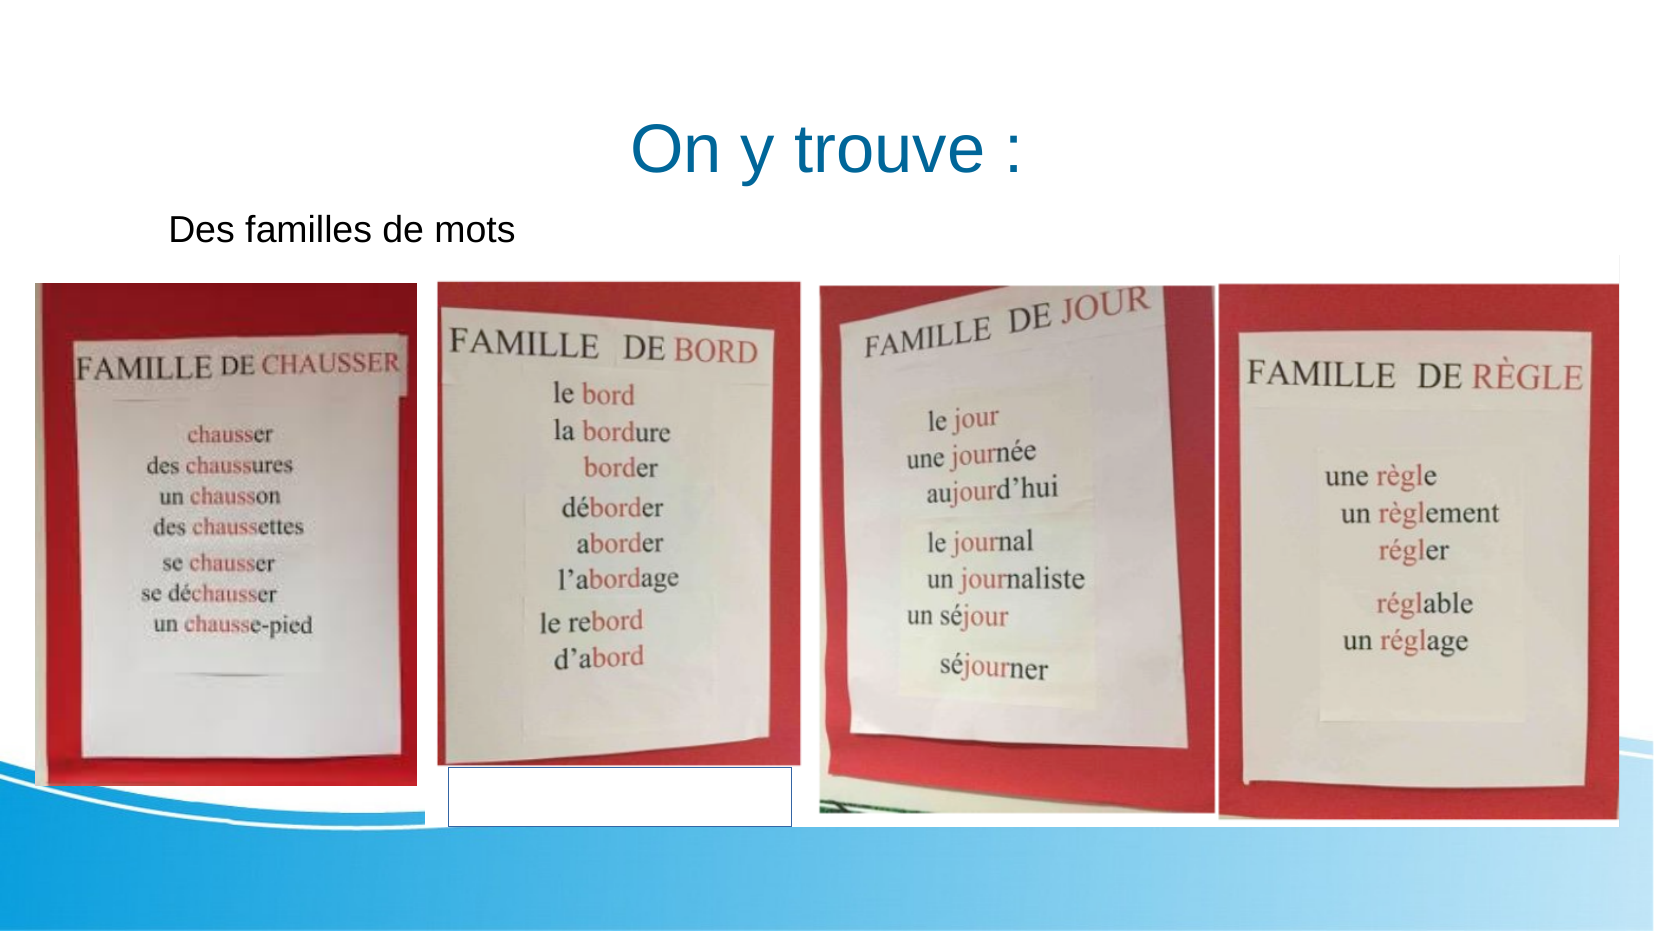

# On y trouve :
Des familles de mots